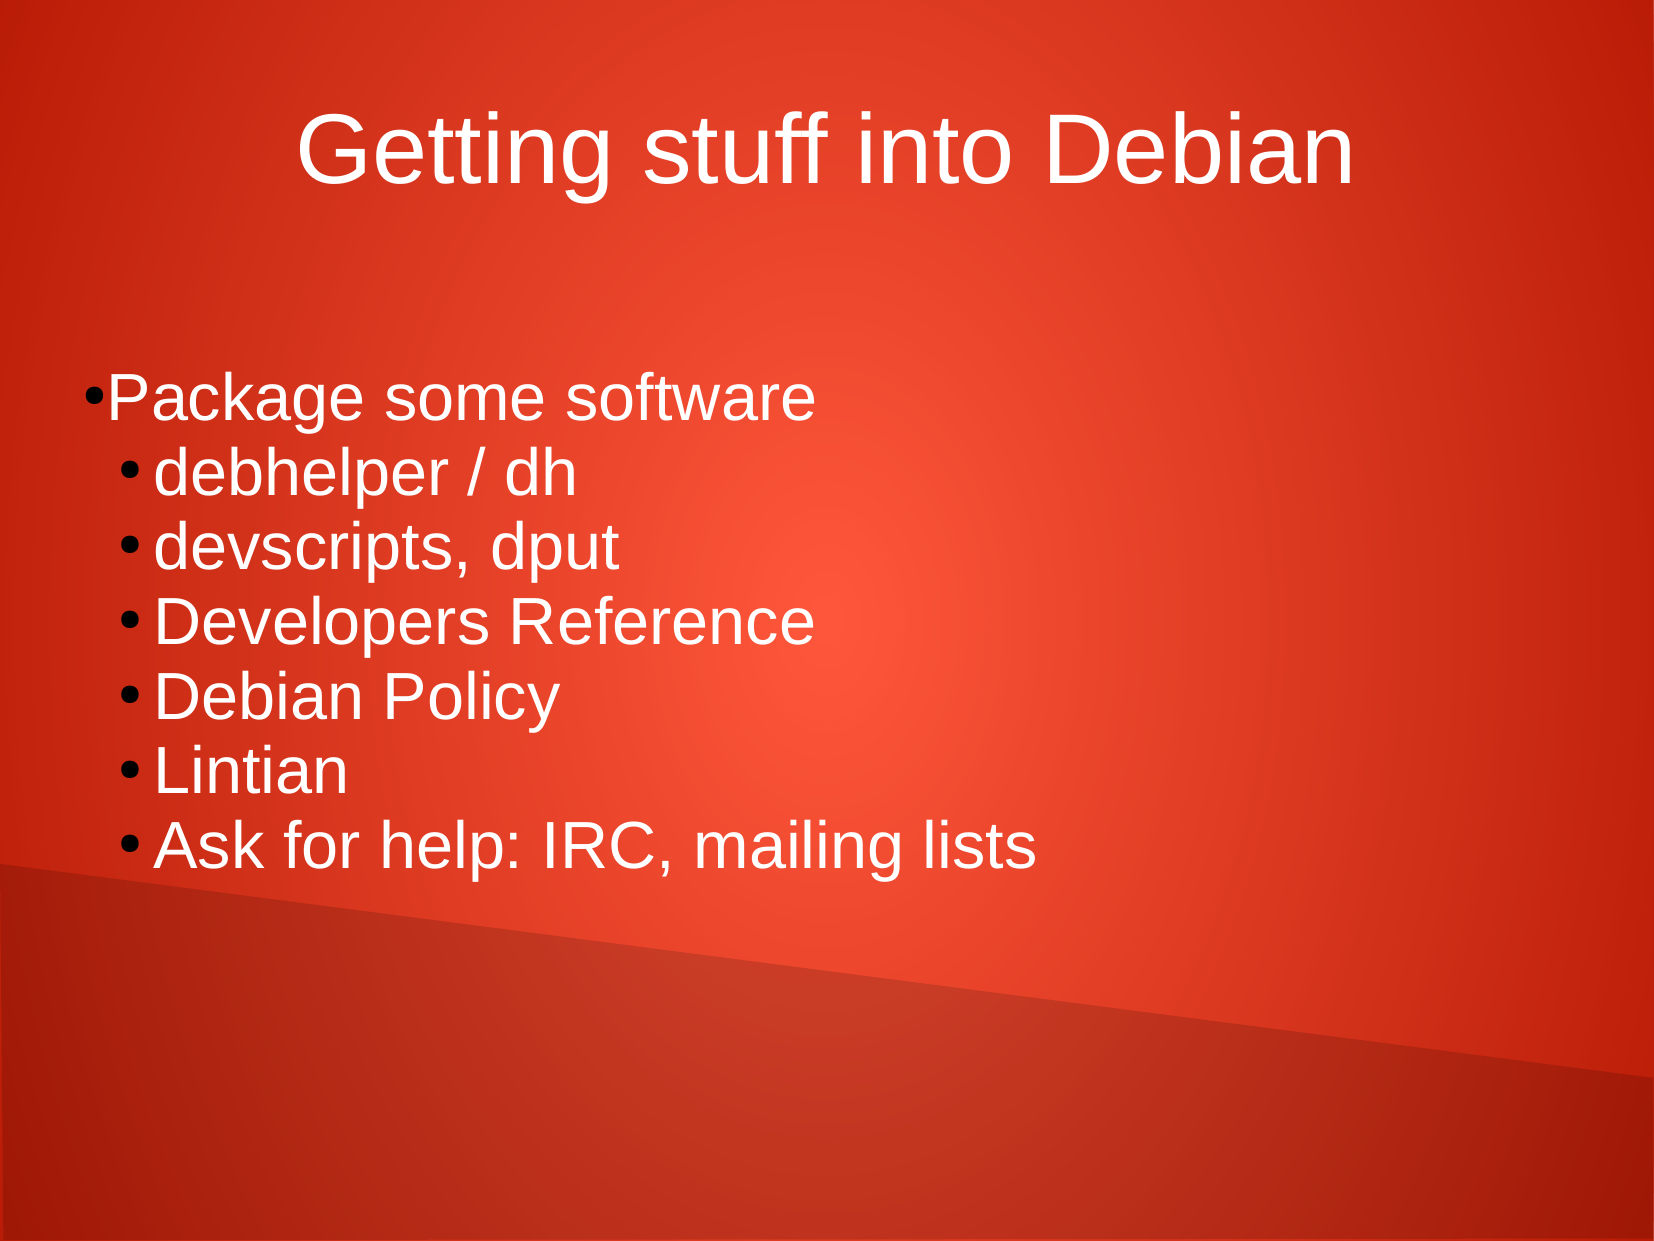

# Getting stuff into Debian
Package some software
debhelper / dh
devscripts, dput
Developers Reference
Debian Policy
Lintian
Ask for help: IRC, mailing lists